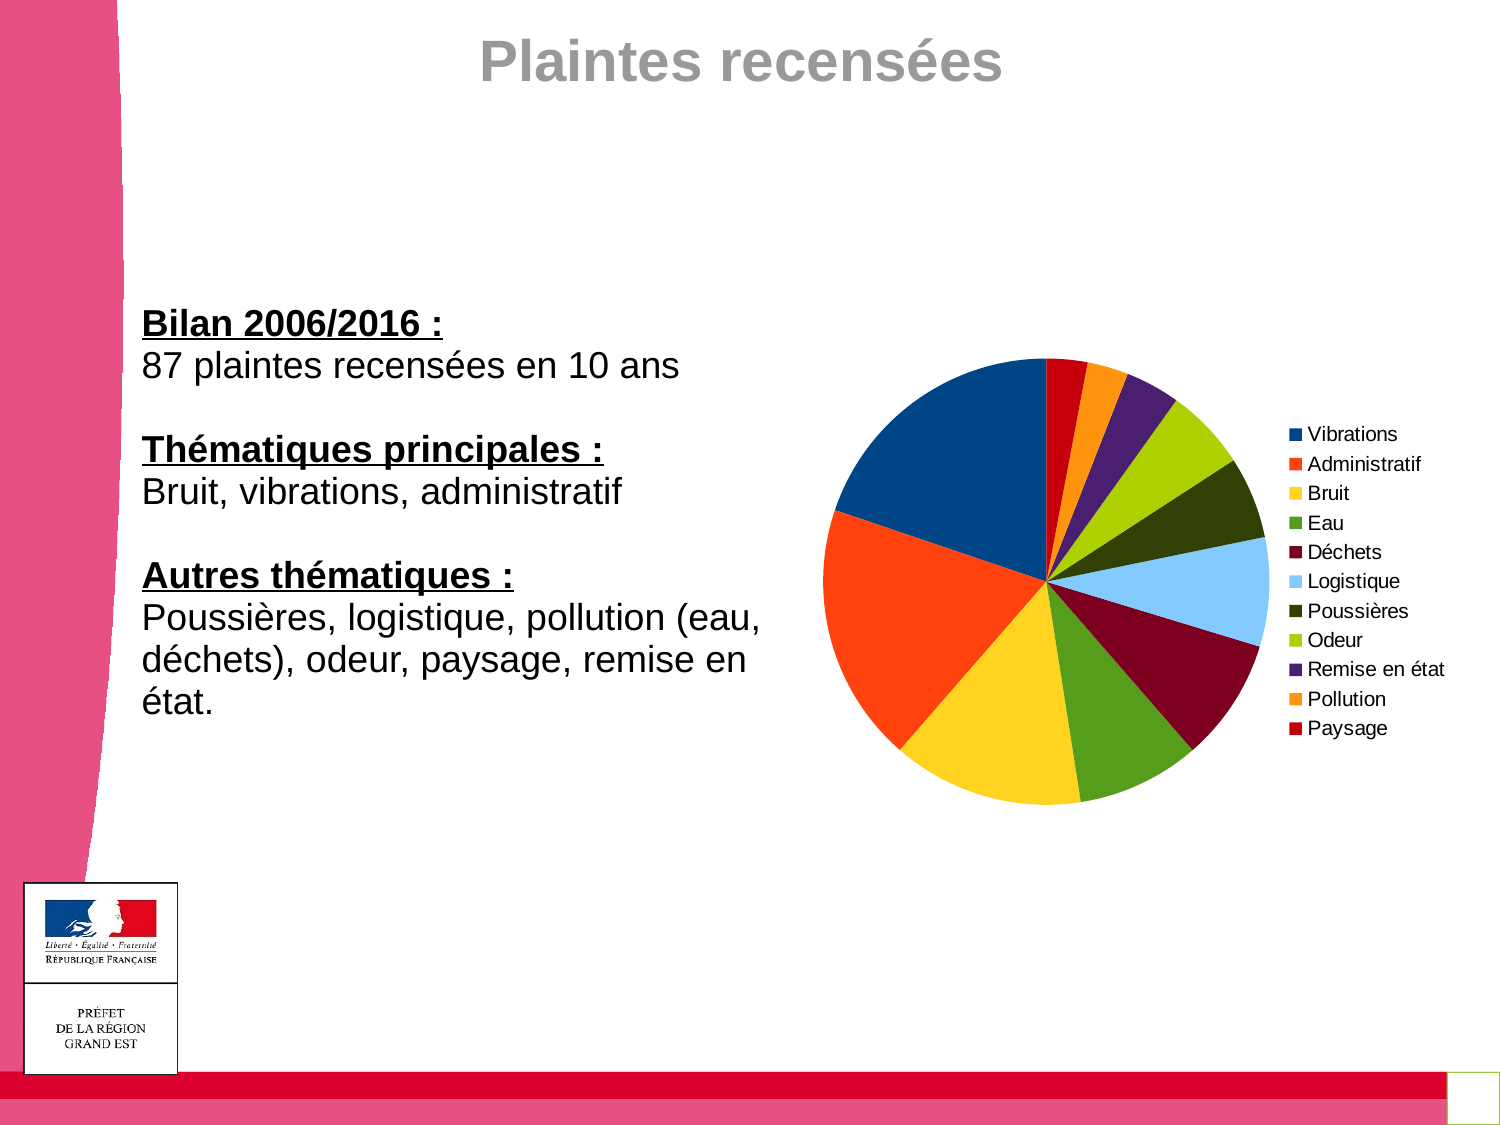

Plaintes recensées
# Bilan 2006/2016 : 87 plaintes recensées en 10 ans Thématiques principales : Bruit, vibrations, administratif Autres thématiques : Poussières, logistique, pollution (eau, déchets), odeur, paysage, remise en état.
### Chart
| Category | Colonne B |
|---|---|
| Vibrations | 20.0 |
| Administratif | 19.0 |
| Bruit | 14.0 |
| Eau | 9.0 |
| Déchets | 9.0 |
| Logistique | 8.0 |
| Poussières | 6.0 |
| Odeur | 6.0 |
| Remise en état | 4.0 |
| Pollution | 3.0 |
| Paysage | 3.0 |